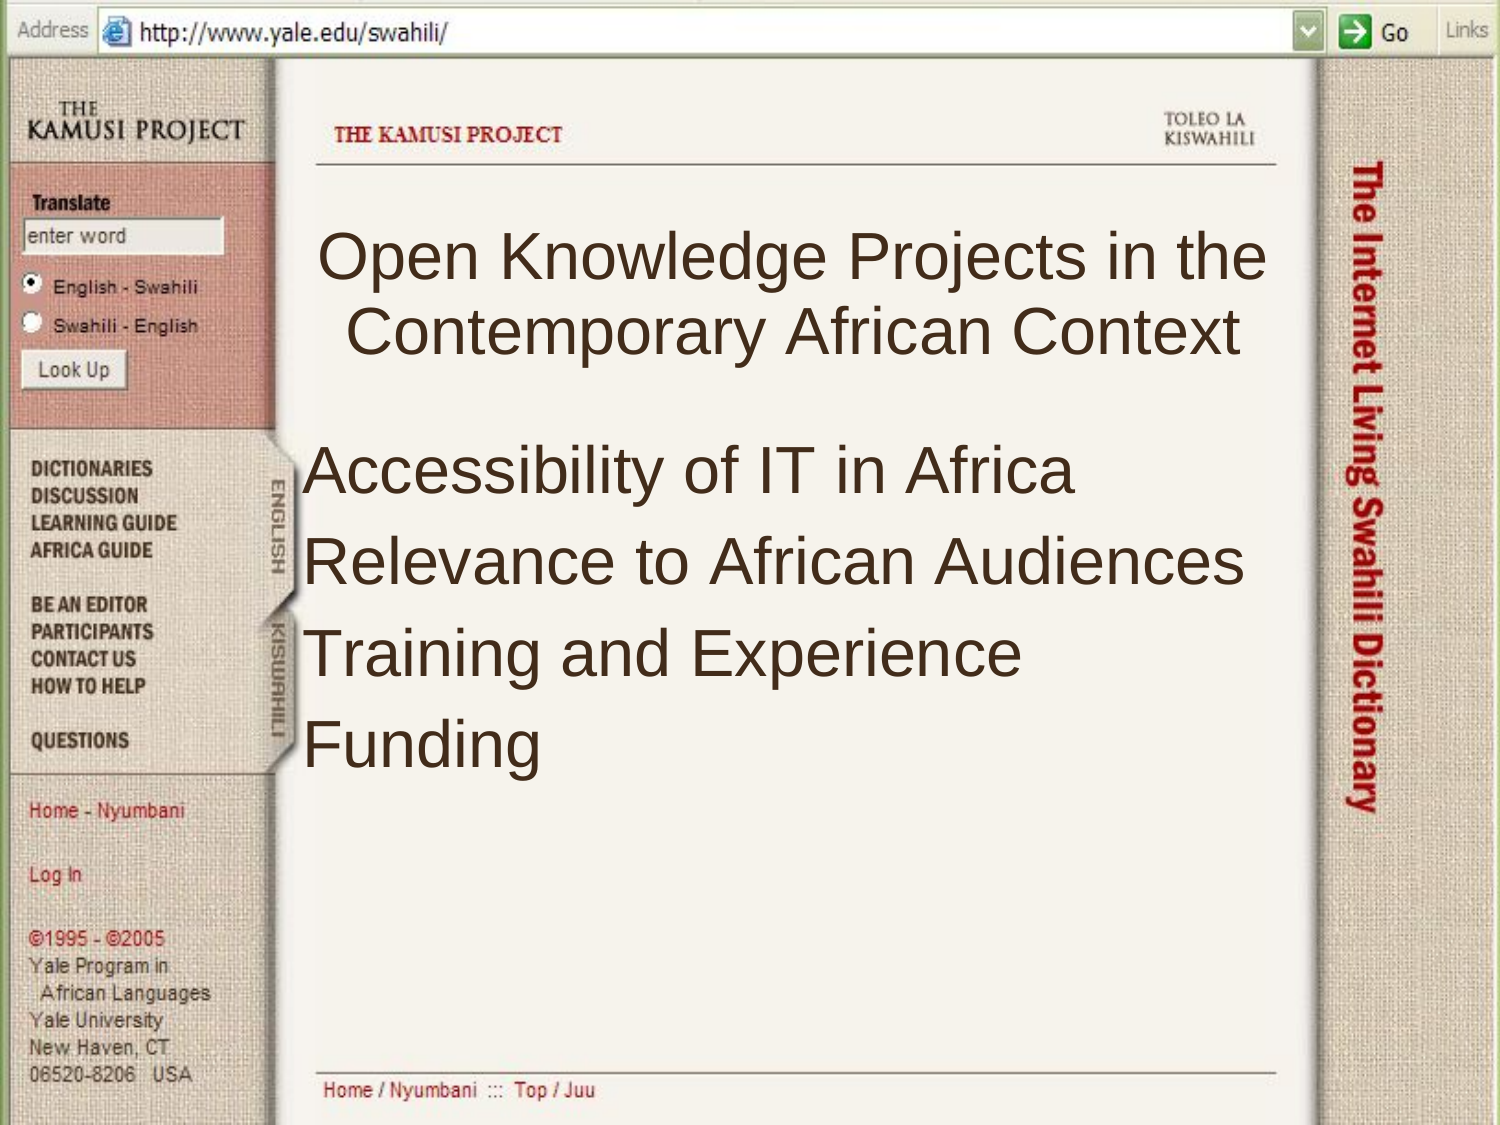

# Open Knowledge Projects in the Contemporary African Context
Accessibility of IT in Africa
Relevance to African Audiences
Training and Experience
Funding